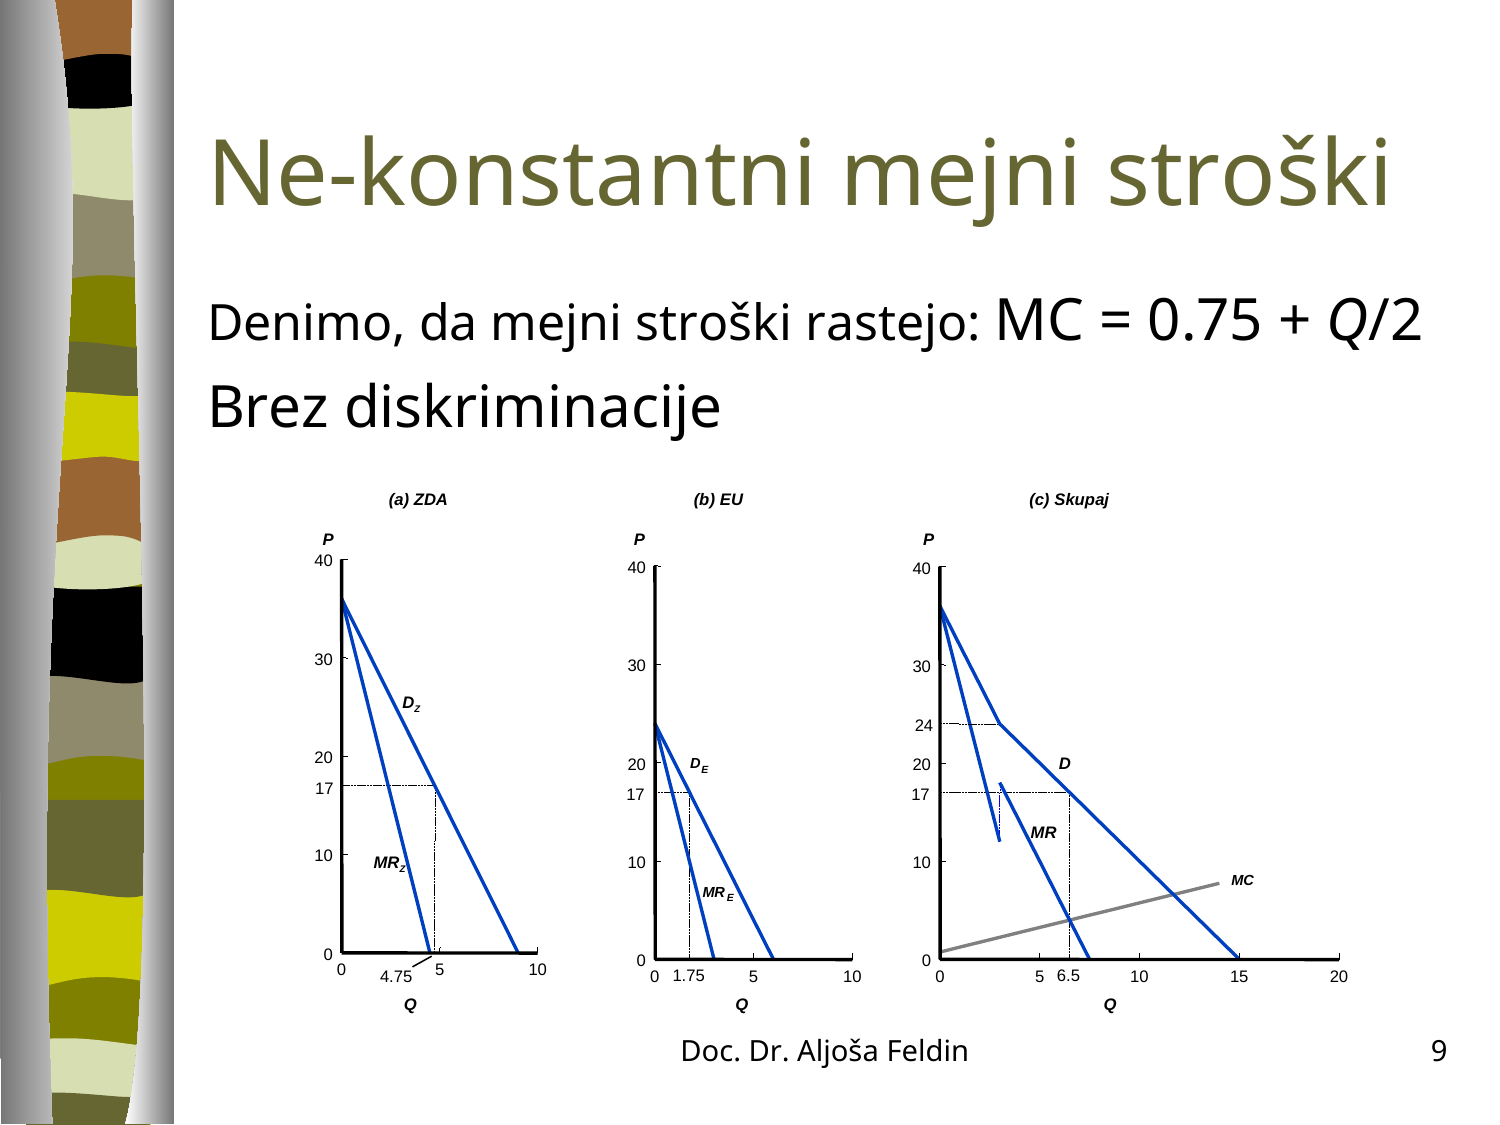

# Ne-konstantni mejni stroški
Denimo, da mejni stroški rastejo: MC = 0.75 + Q/2
Brez diskriminacije
(a) ZDA
P
40
30
DZ
20
17
10
MRZ
0
0
5
10
4.75
Q
(b) EU
P
40
30
20
D
E
17
10
MR
E
0
1.75
0
5
10
Q
(c) Skupaj
P
40
30
24
D
20
17
MR
10
MC
0
6.5
0
5
10
15
20
Q
Doc. Dr. Aljoša Feldin